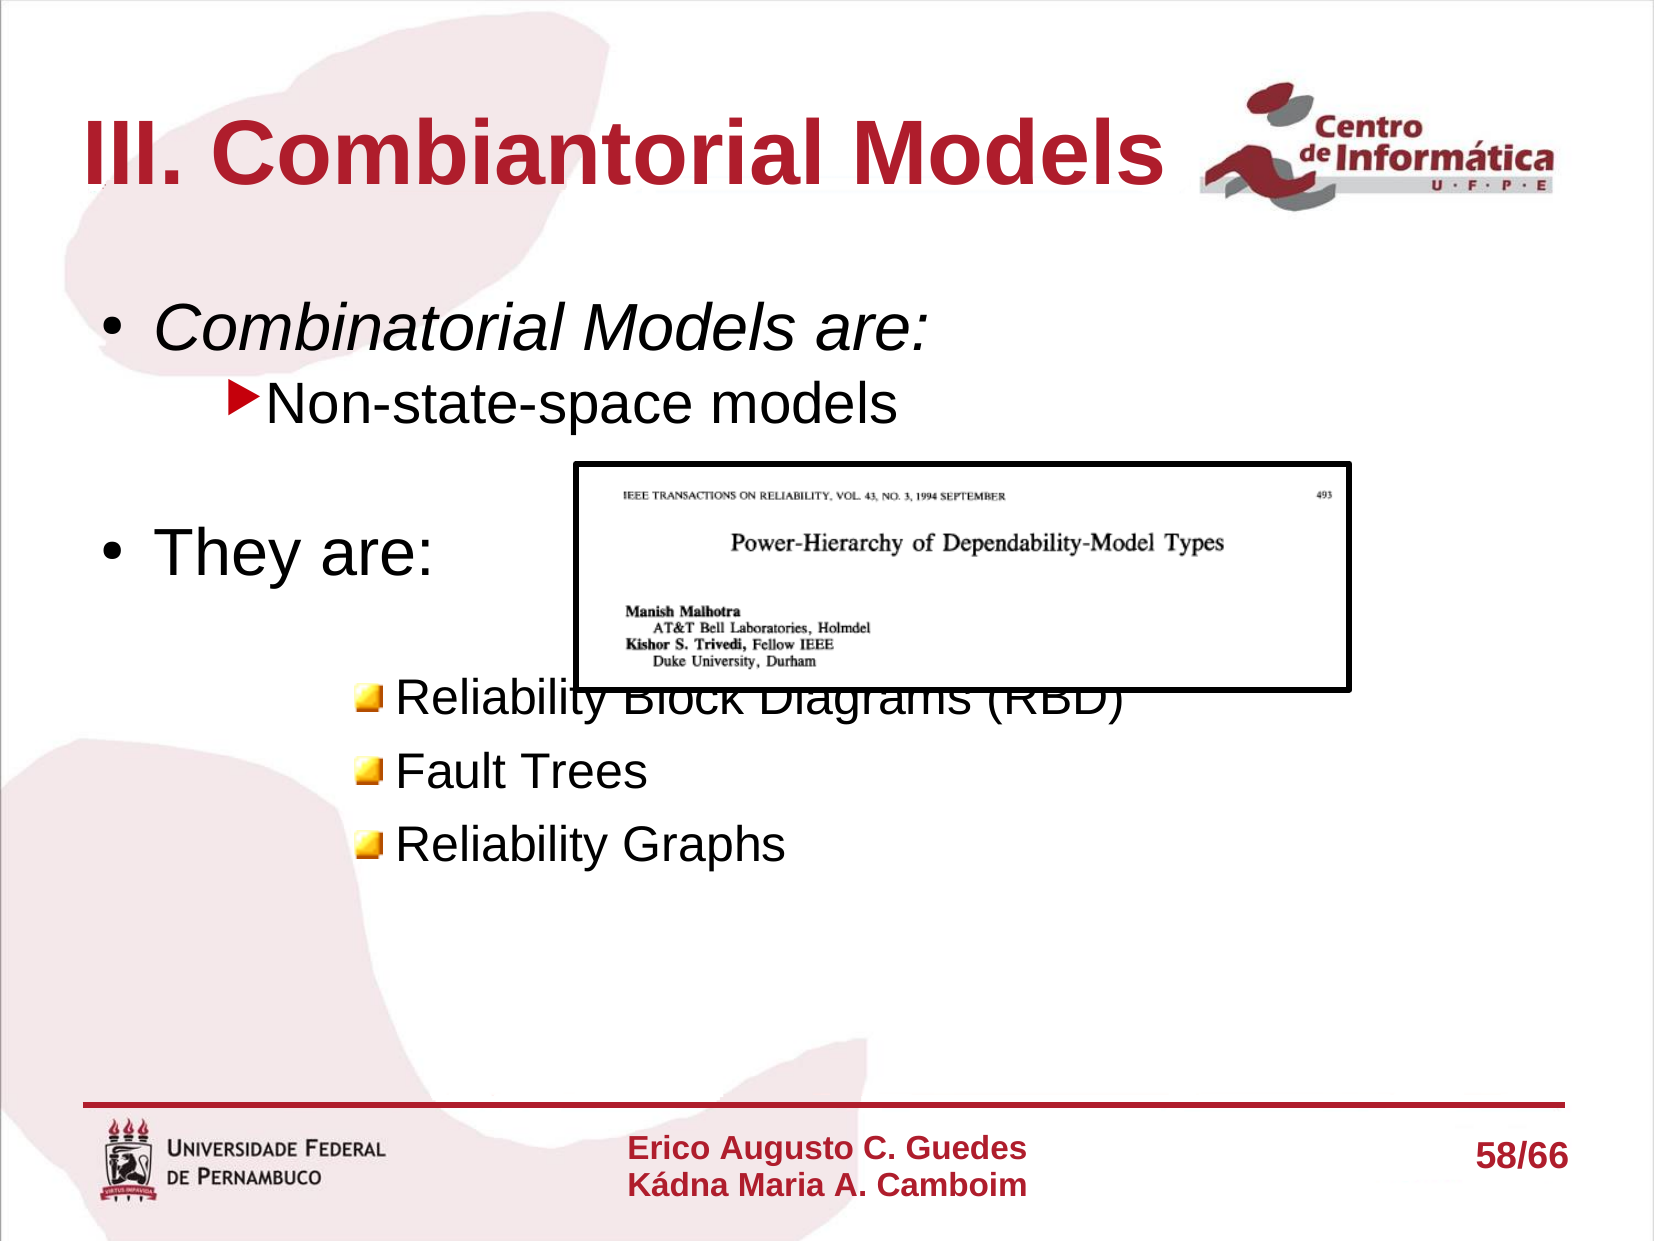

# III. Combiantorial Models
Combinatorial Models are:
Non-state-space models
They are:
Reliability Block Diagrams (RBD)
Fault Trees
Reliability Graphs